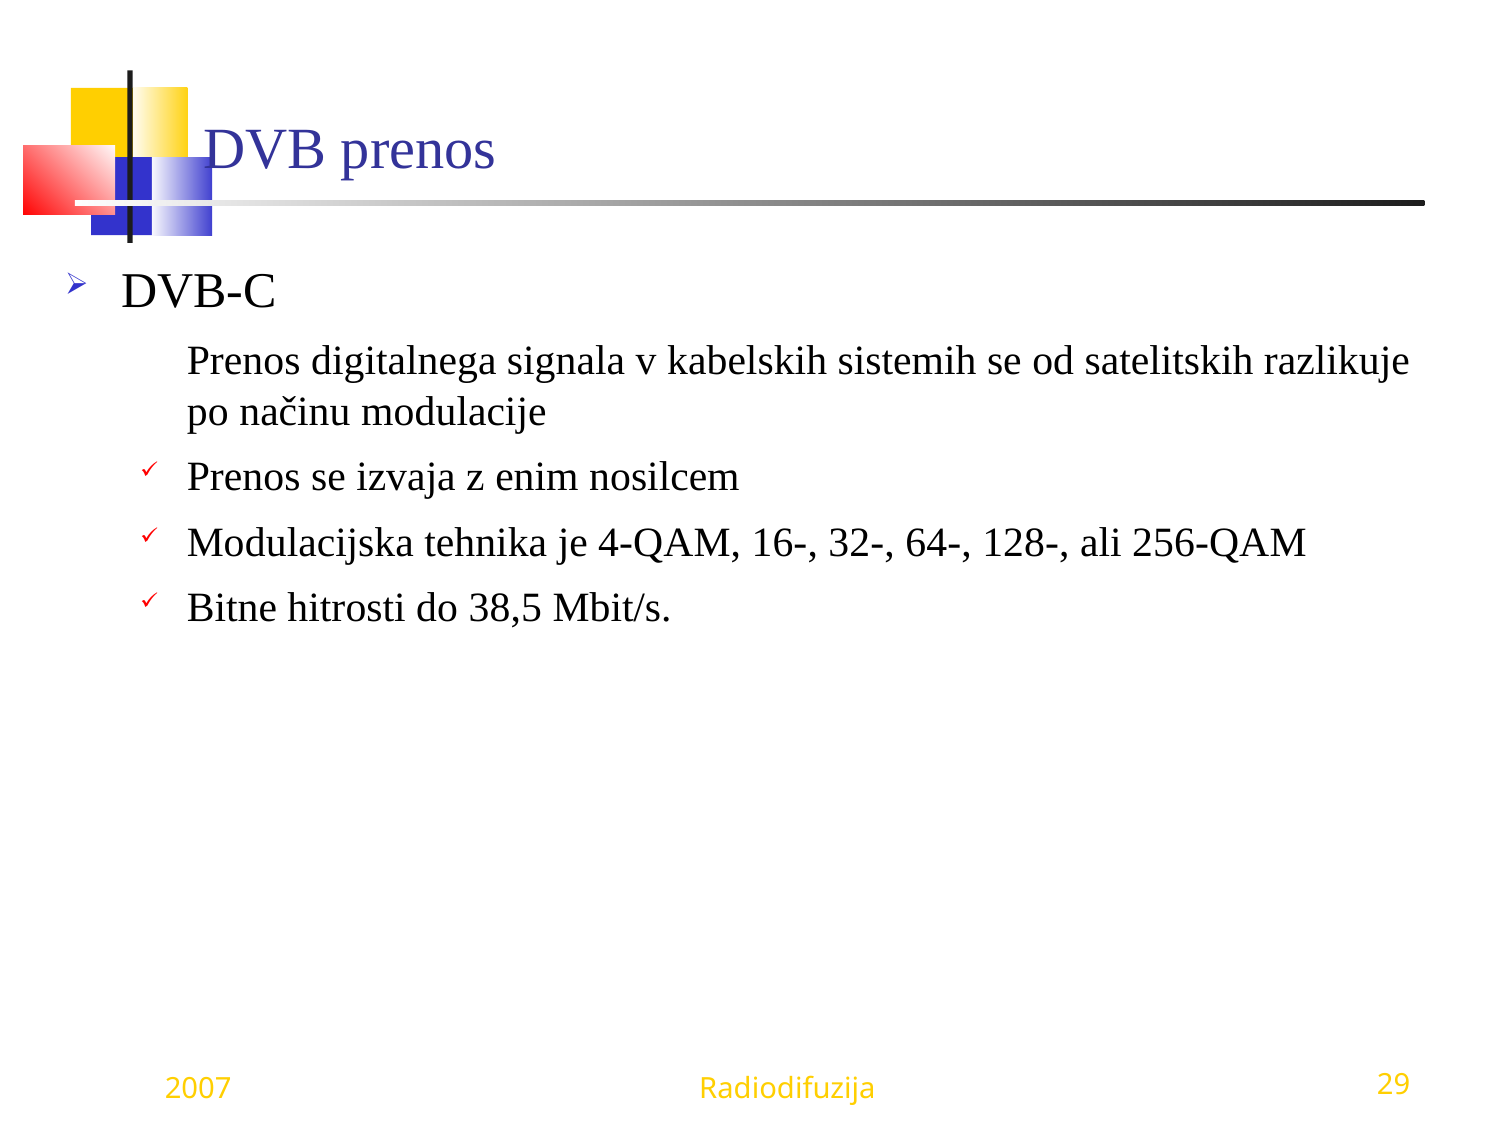

# DVB prenos
DVB-C
	Prenos digitalnega signala v kabelskih sistemih se od satelitskih razlikuje po načinu modulacije
Prenos se izvaja z enim nosilcem
Modulacijska tehnika je 4-QAM, 16-, 32-, 64-, 128-, ali 256-QAM
Bitne hitrosti do 38,5 Mbit/s.
2007
Radiodifuzija